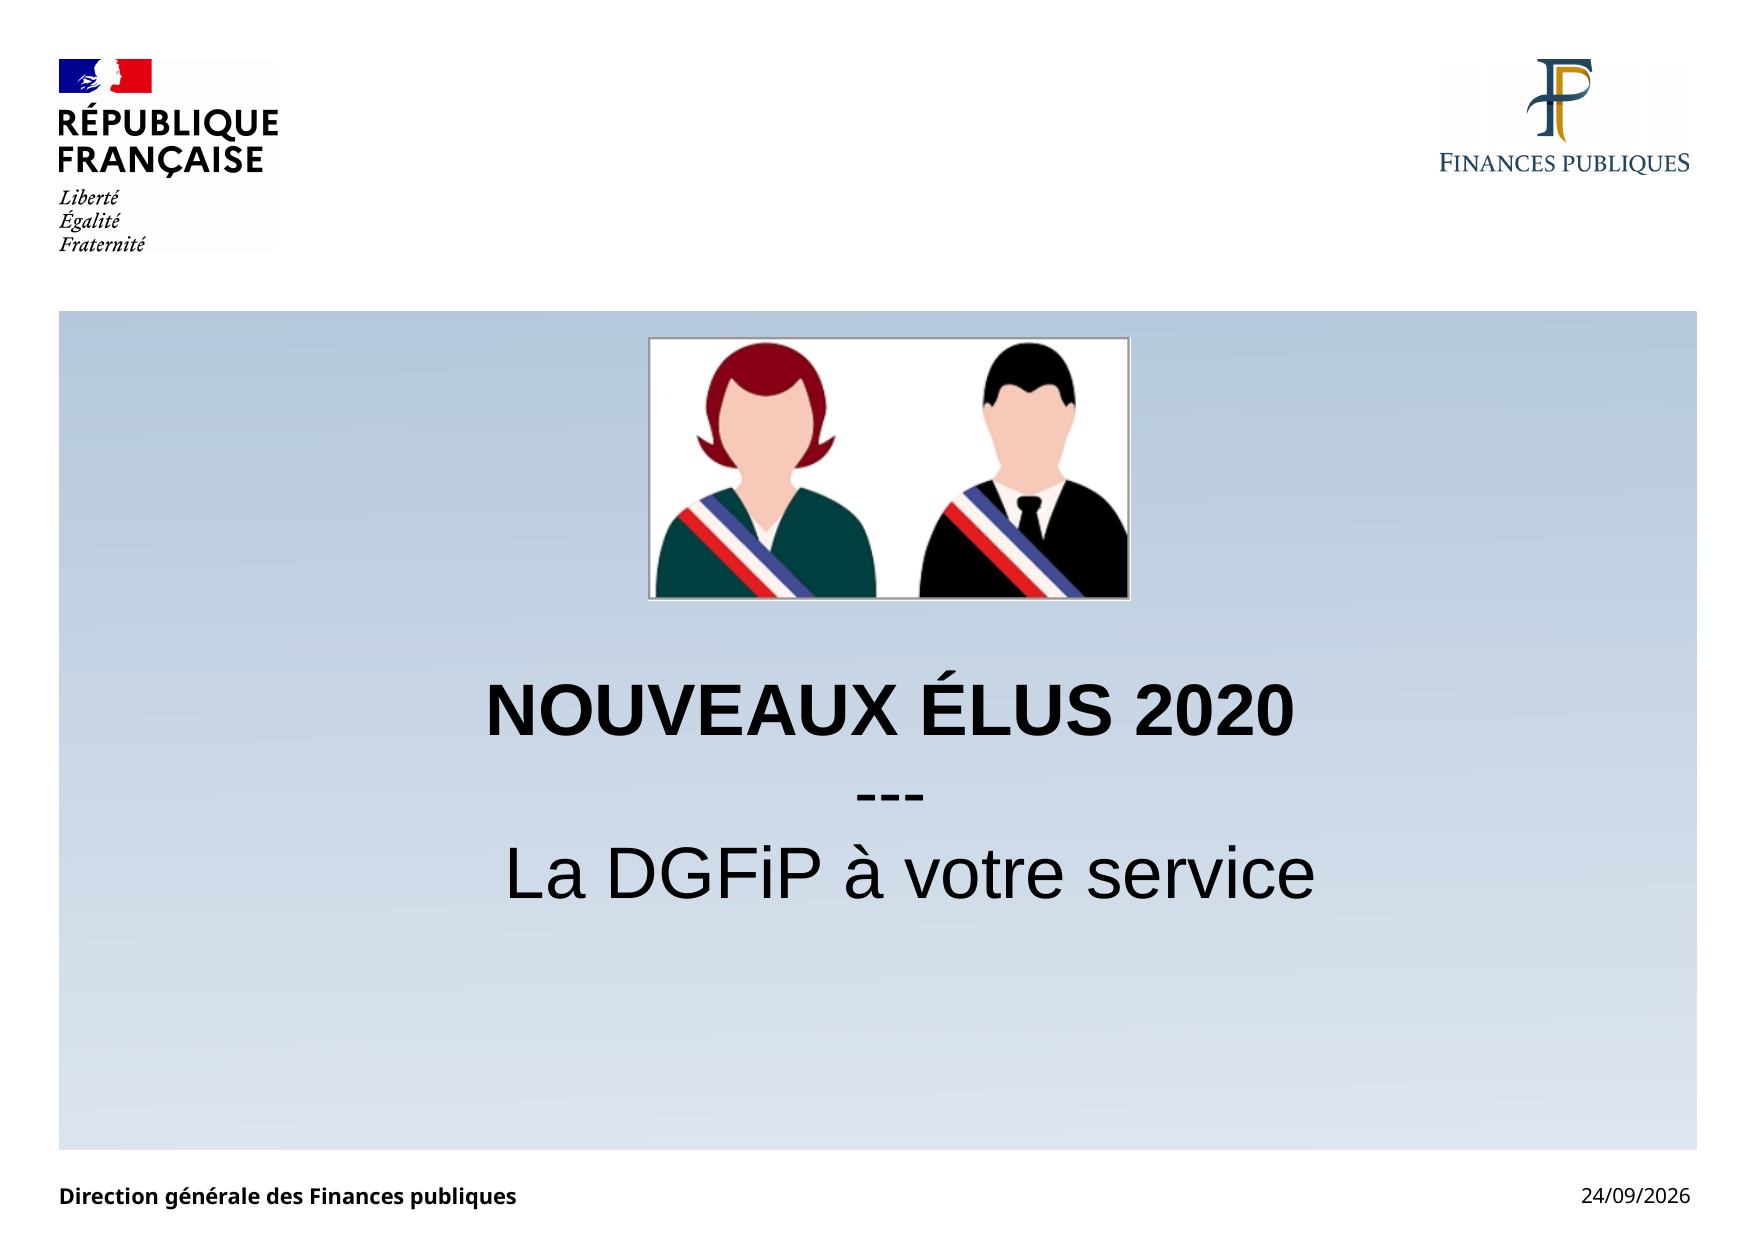

# NOUVEAUX ÉLUS 2020 --- La DGFiP à votre service